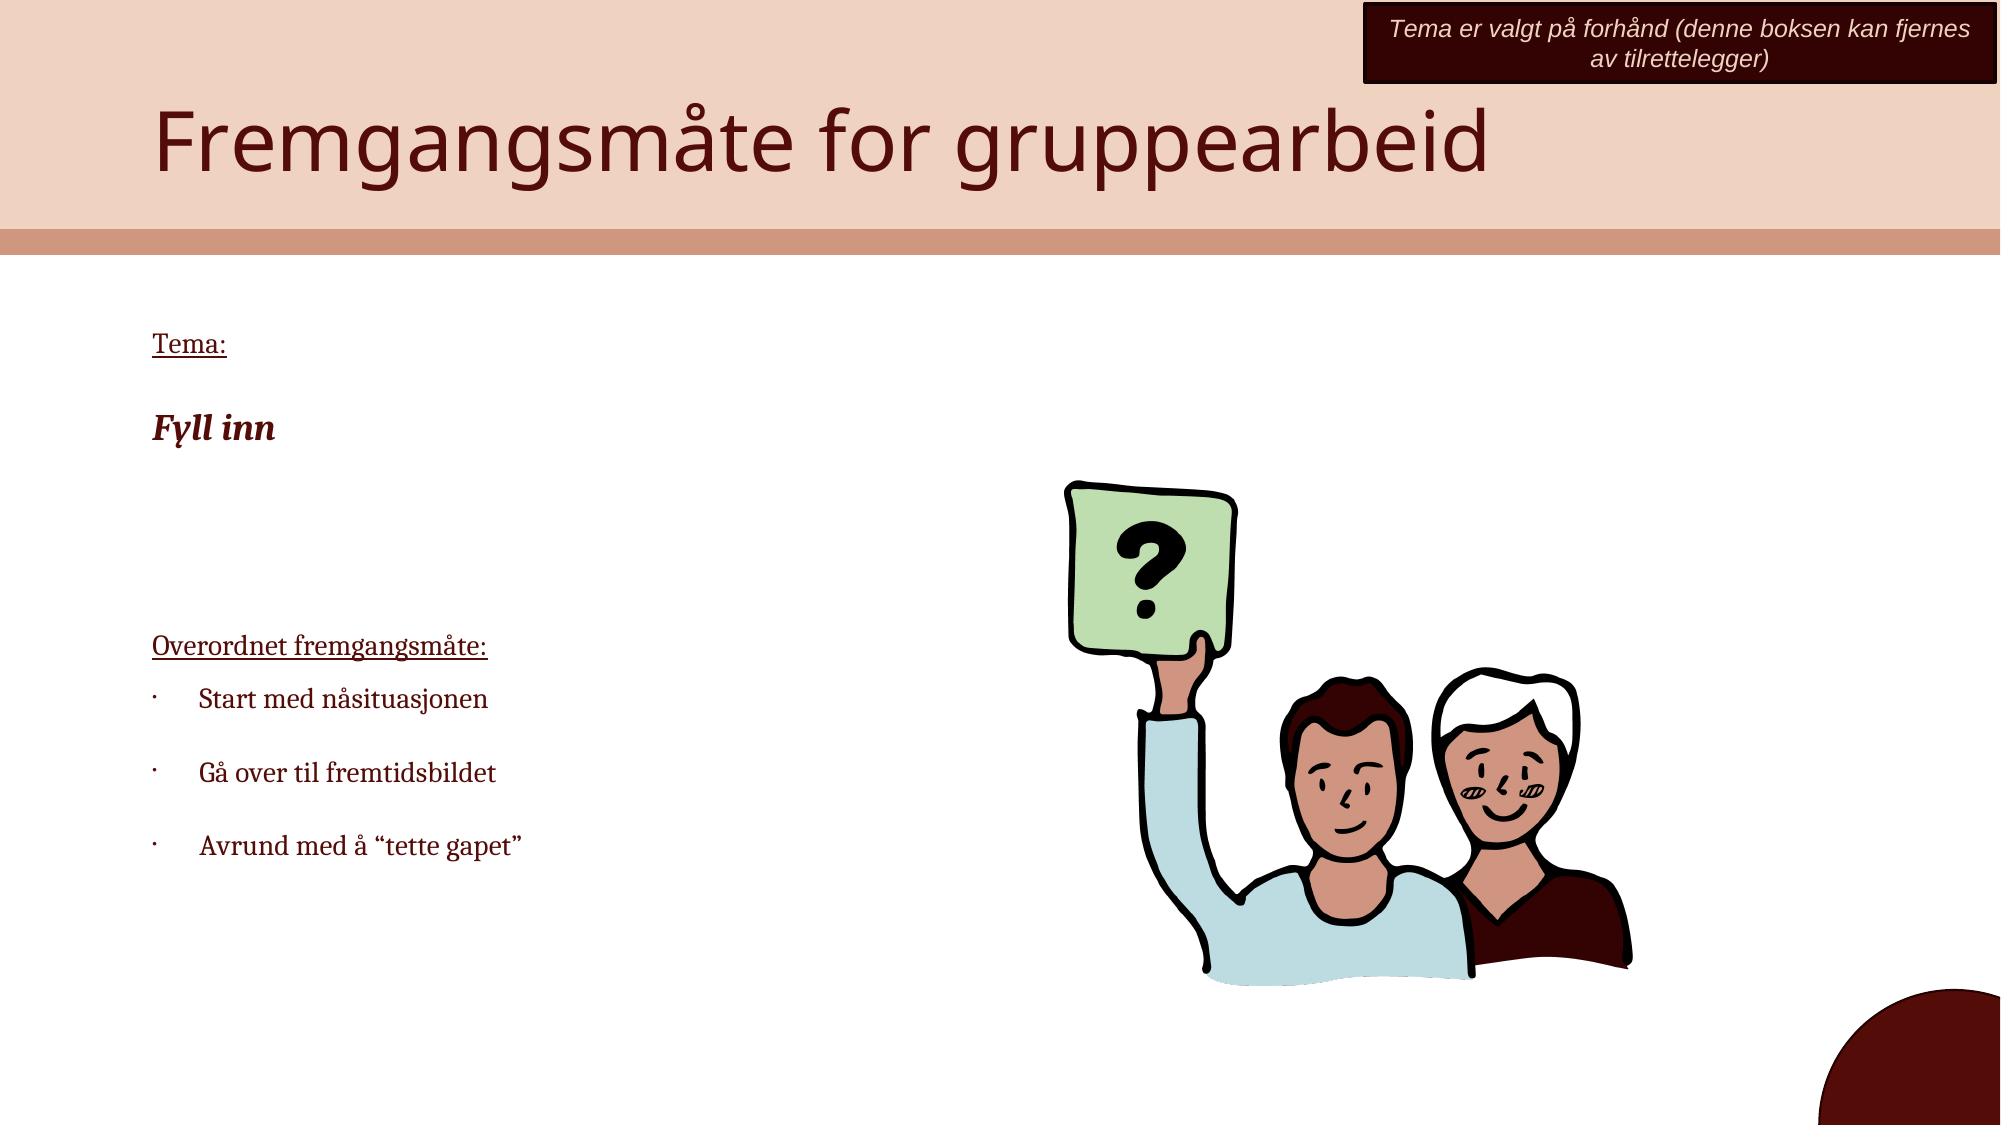

Tema er valgt på forhånd (denne boksen kan fjernes av tilrettelegger)
# Fremgangsmåte for gruppearbeid
Tema:
Fyll inn
Overordnet fremgangsmåte:
Start med nåsituasjonen
Gå over til fremtidsbildet
Avrund med å “tette gapet”